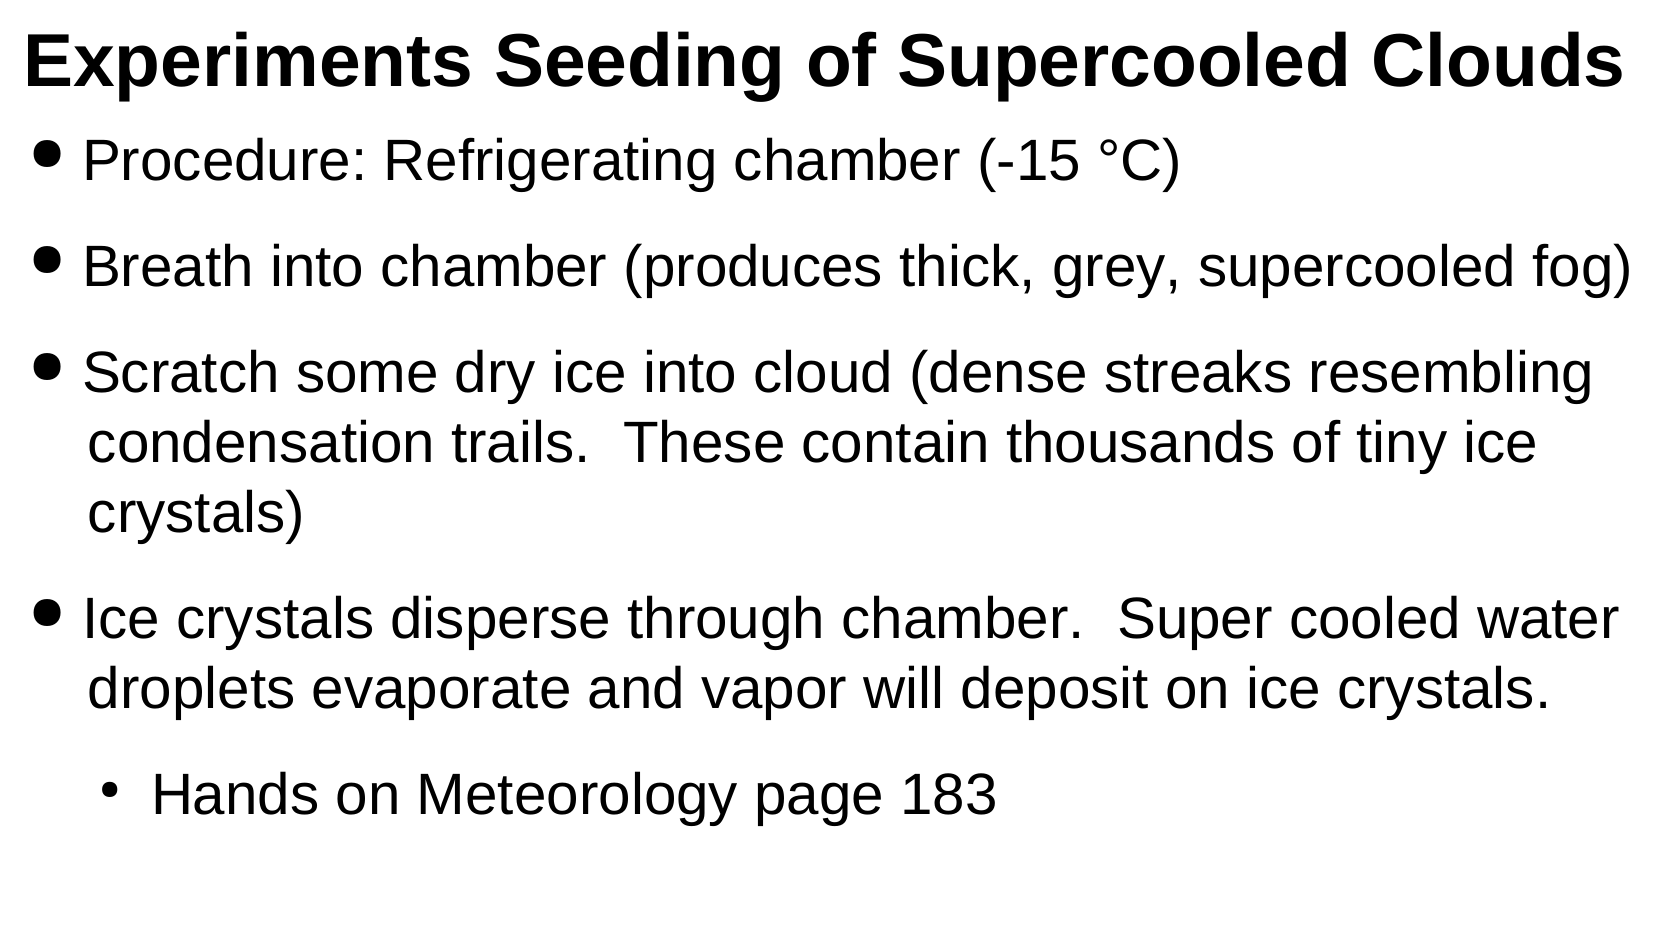

# Experiments Seeding of Supercooled Clouds
 Procedure: Refrigerating chamber (-15 °C)
 Breath into chamber (produces thick, grey, supercooled fog)
 Scratch some dry ice into cloud (dense streaks resembling condensation trails. These contain thousands of tiny ice crystals)
 Ice crystals disperse through chamber. Super cooled water droplets evaporate and vapor will deposit on ice crystals.
 Hands on Meteorology page 183